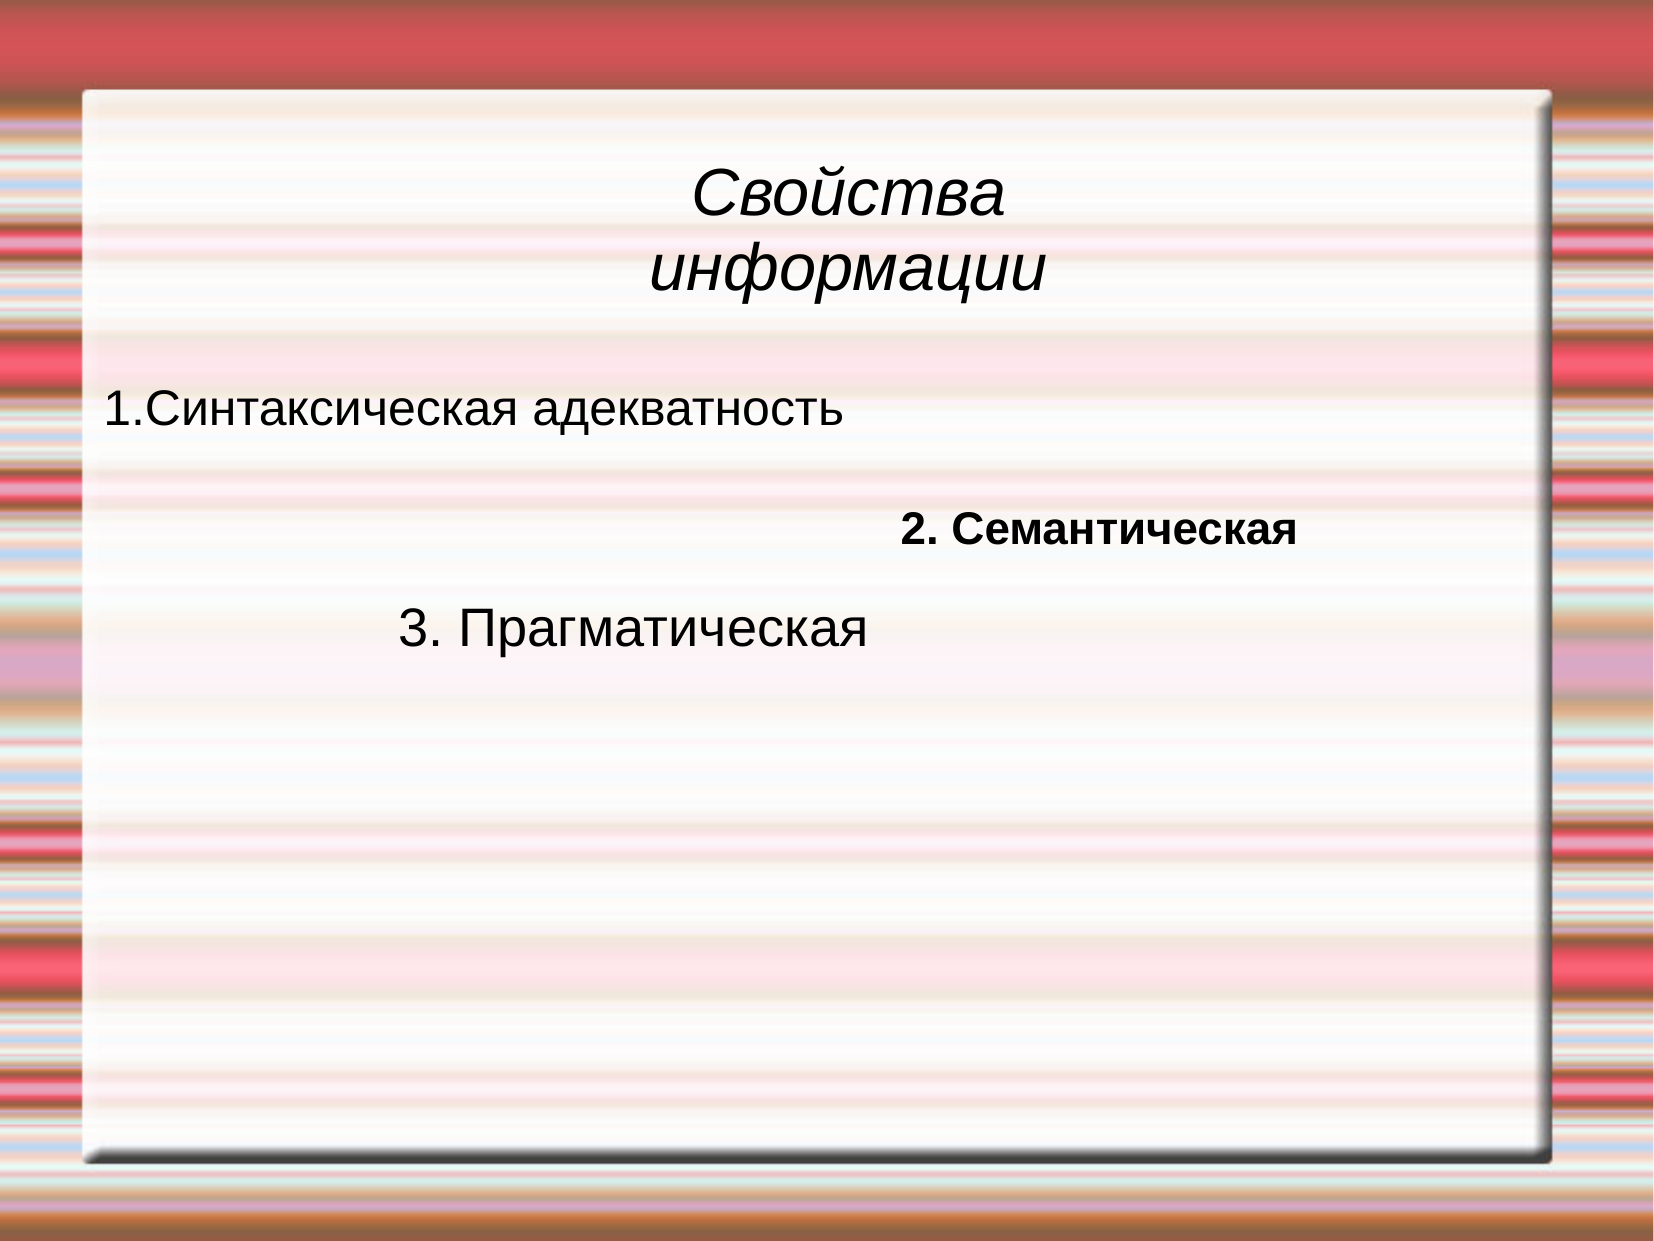

Свойства информации
1.Синтаксическая адекватность
2. Семантическая
3. Прагматическая